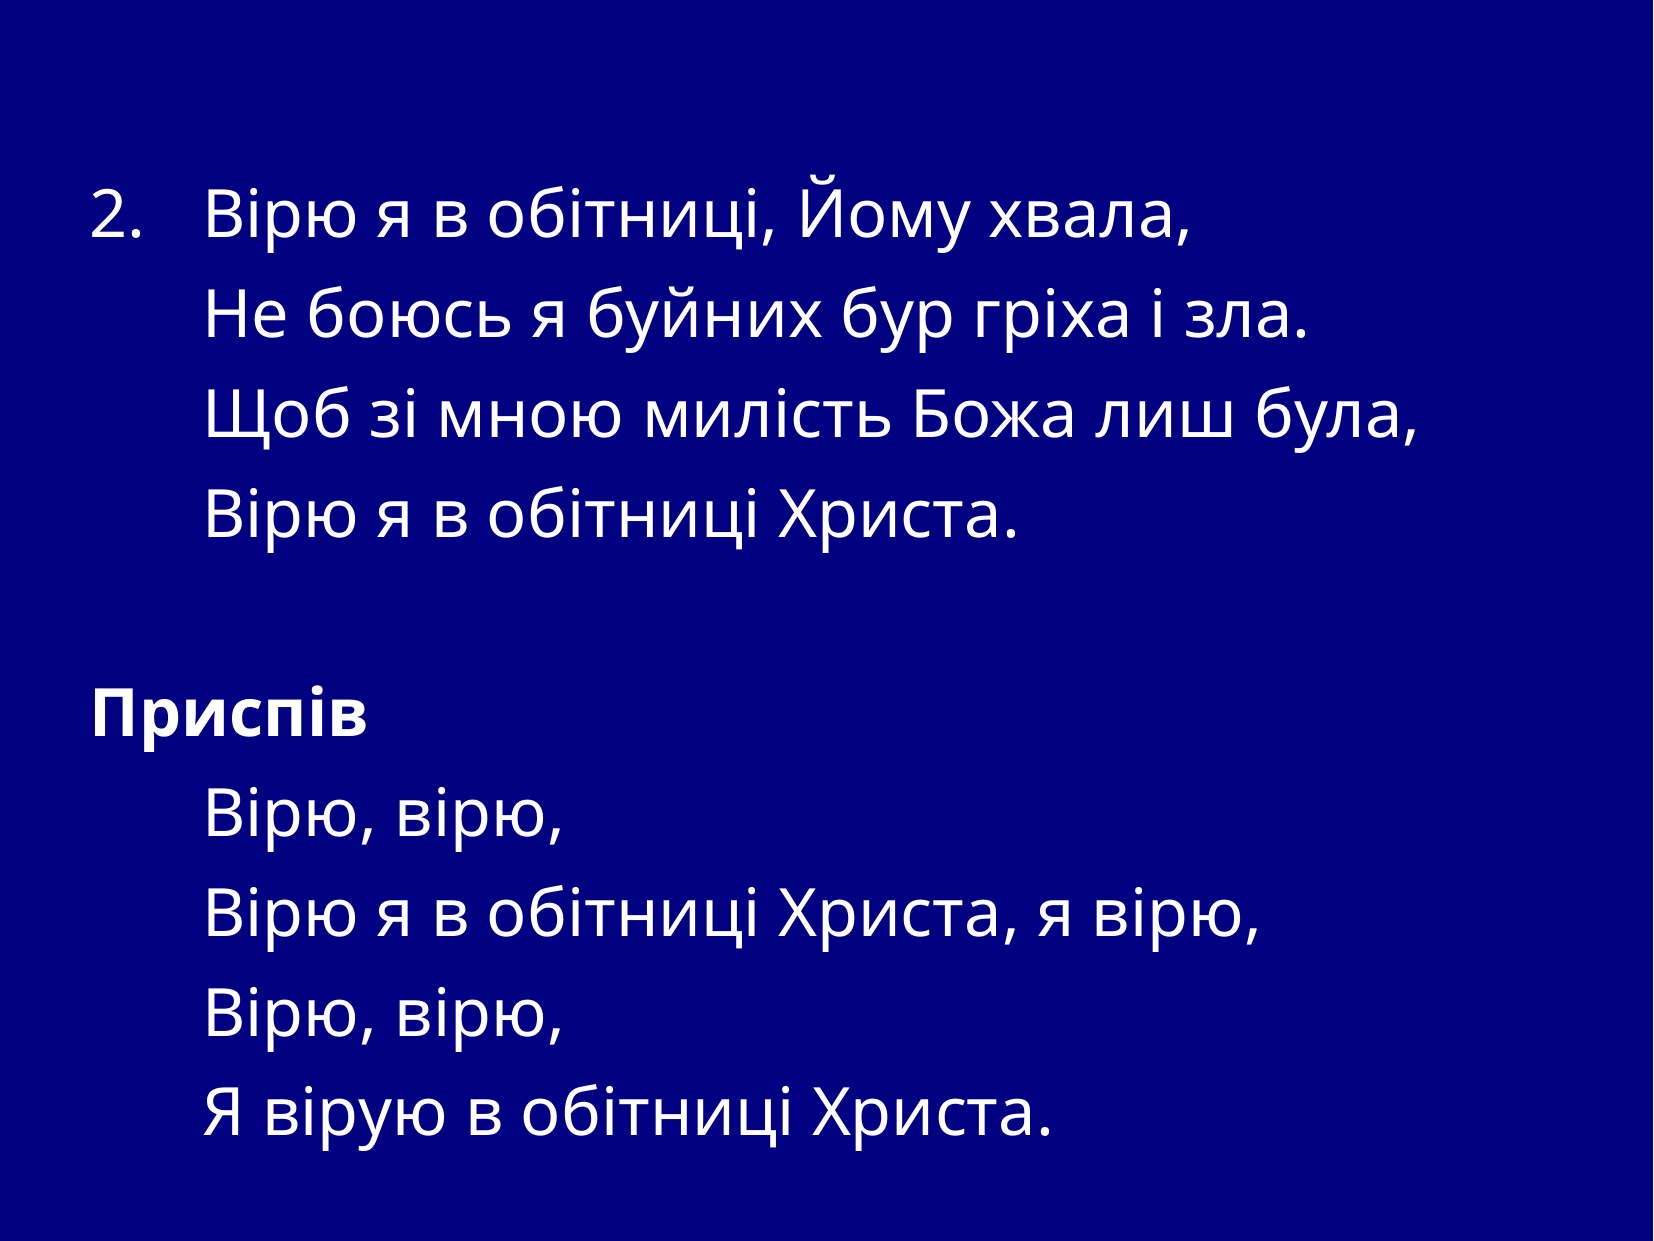

2.	Вірю я в обітниці, Йому хвала,
	Не боюсь я буйних бур гріха і зла.
	Щоб зі мною милість Божа лиш була,
	Вірю я в обітниці Христа.
Приспів
	Вірю, вірю,
	Вірю я в обітниці Христа, я вірю,
	Вірю, вірю,
	Я вірую в обітниці Христа.